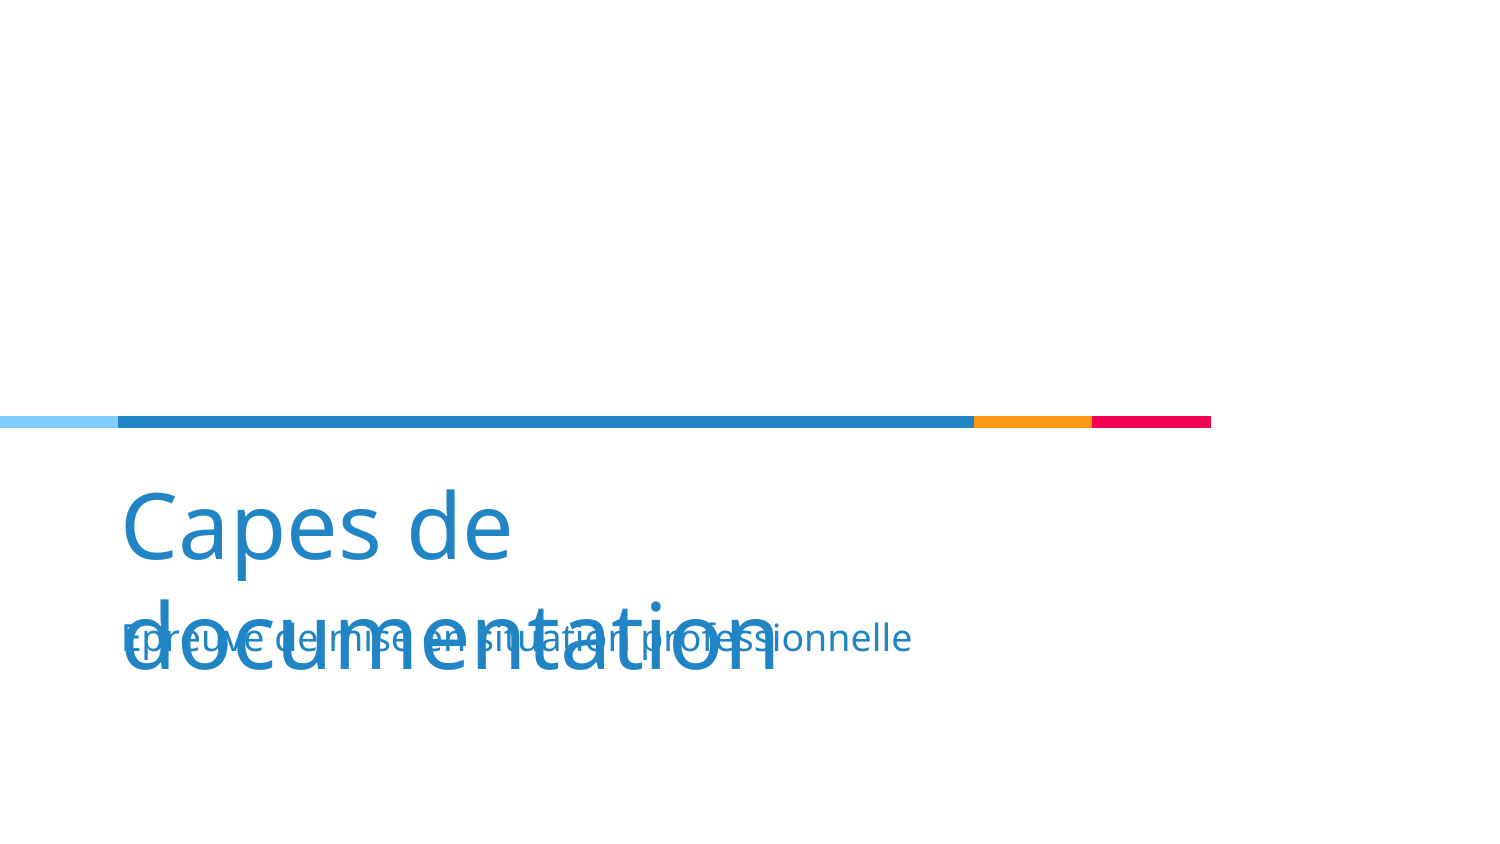

# Capes de documentation
Epreuve de mise en situation professionnelle